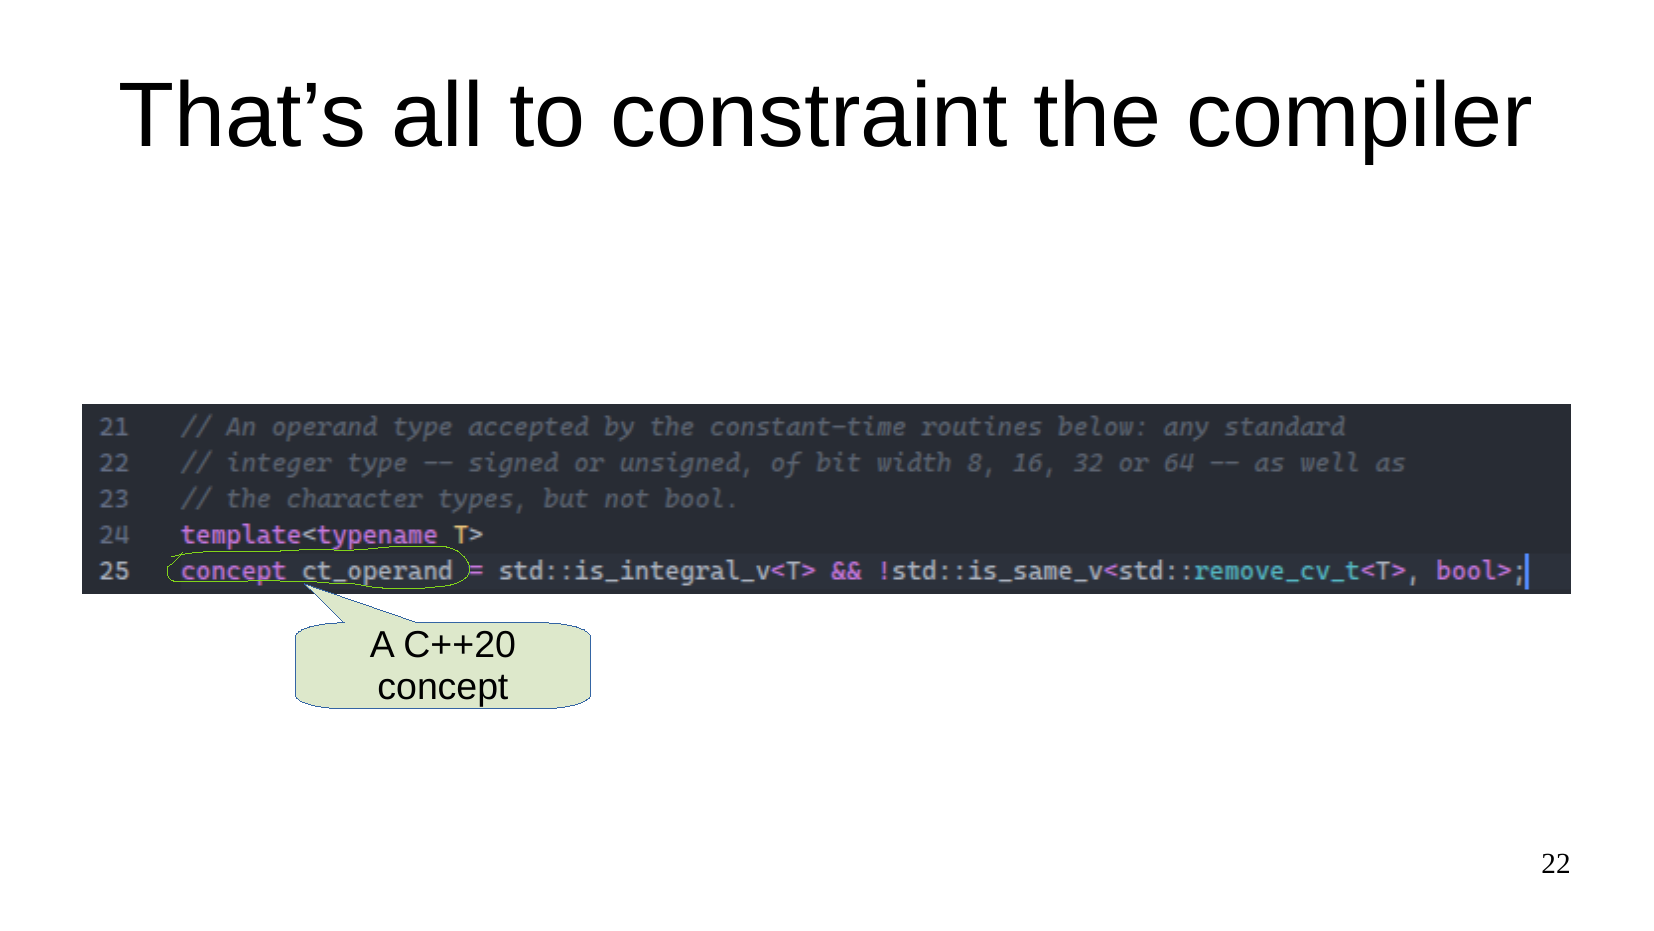

# That’s all to constraint the compiler
A C++20 concept
22